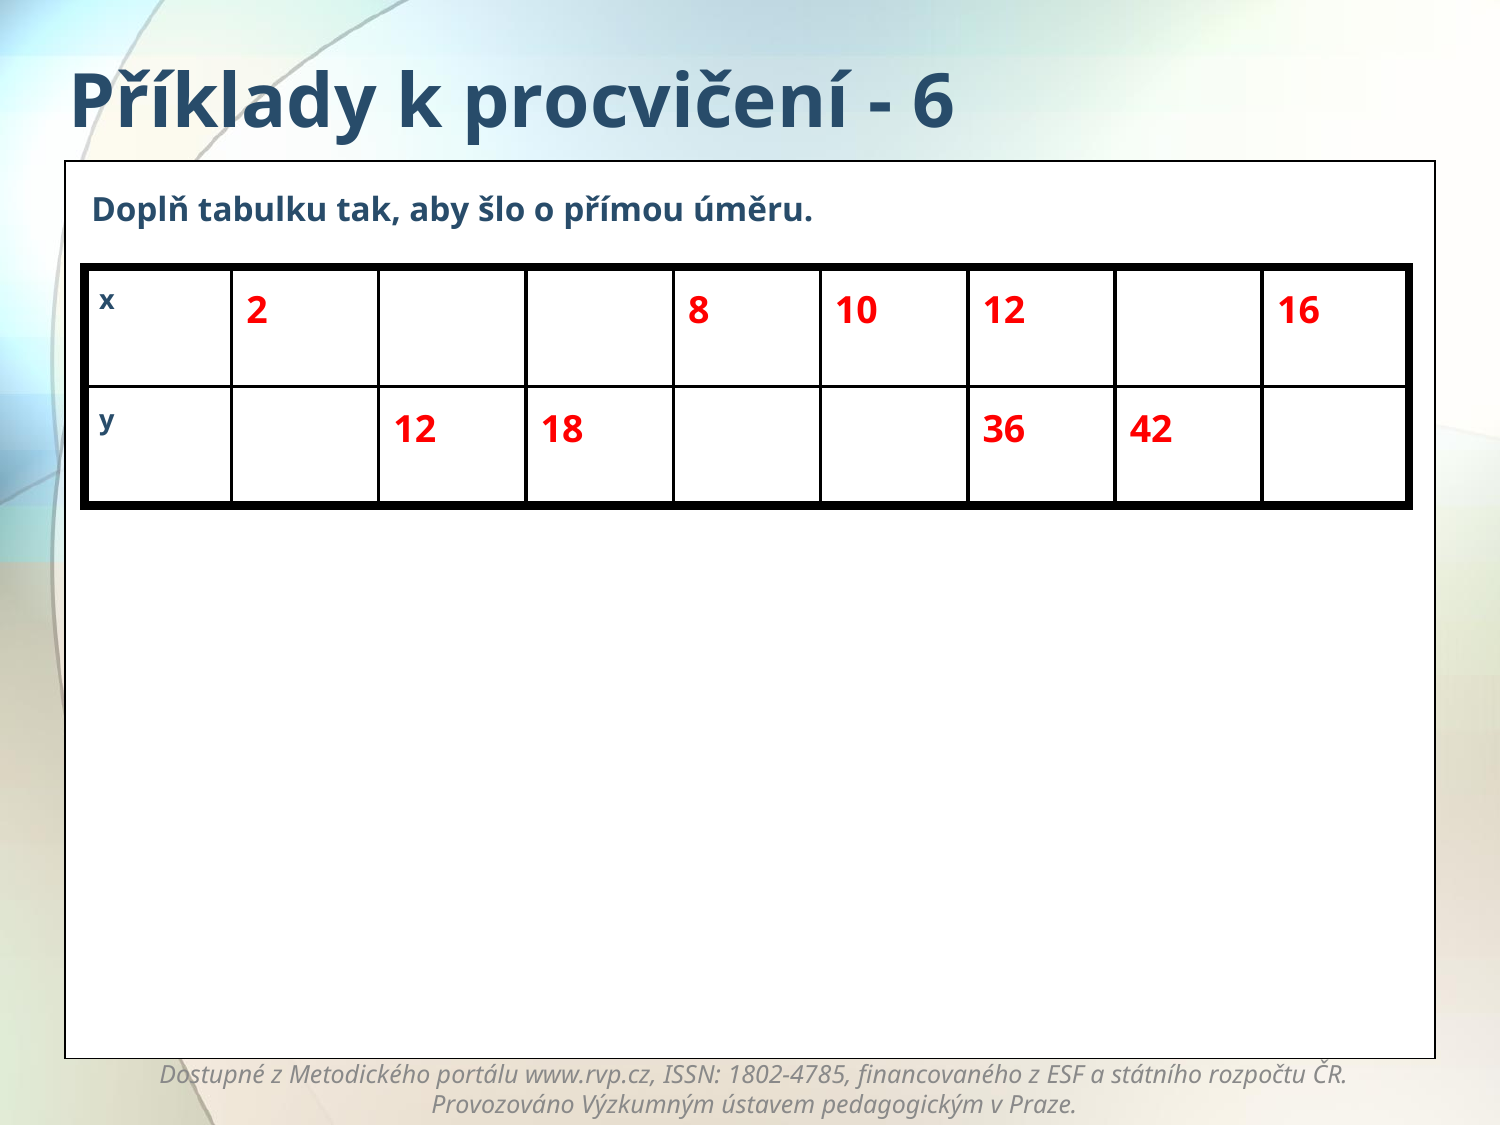

# Příklady k procvičení - 6
Doplň tabulku tak, aby šlo o přímou úměru.
| x | 2 | | | 8 | 10 | 12 | | 16 |
| --- | --- | --- | --- | --- | --- | --- | --- | --- |
| y | | 12 | 18 | | | 36 | 42 | |